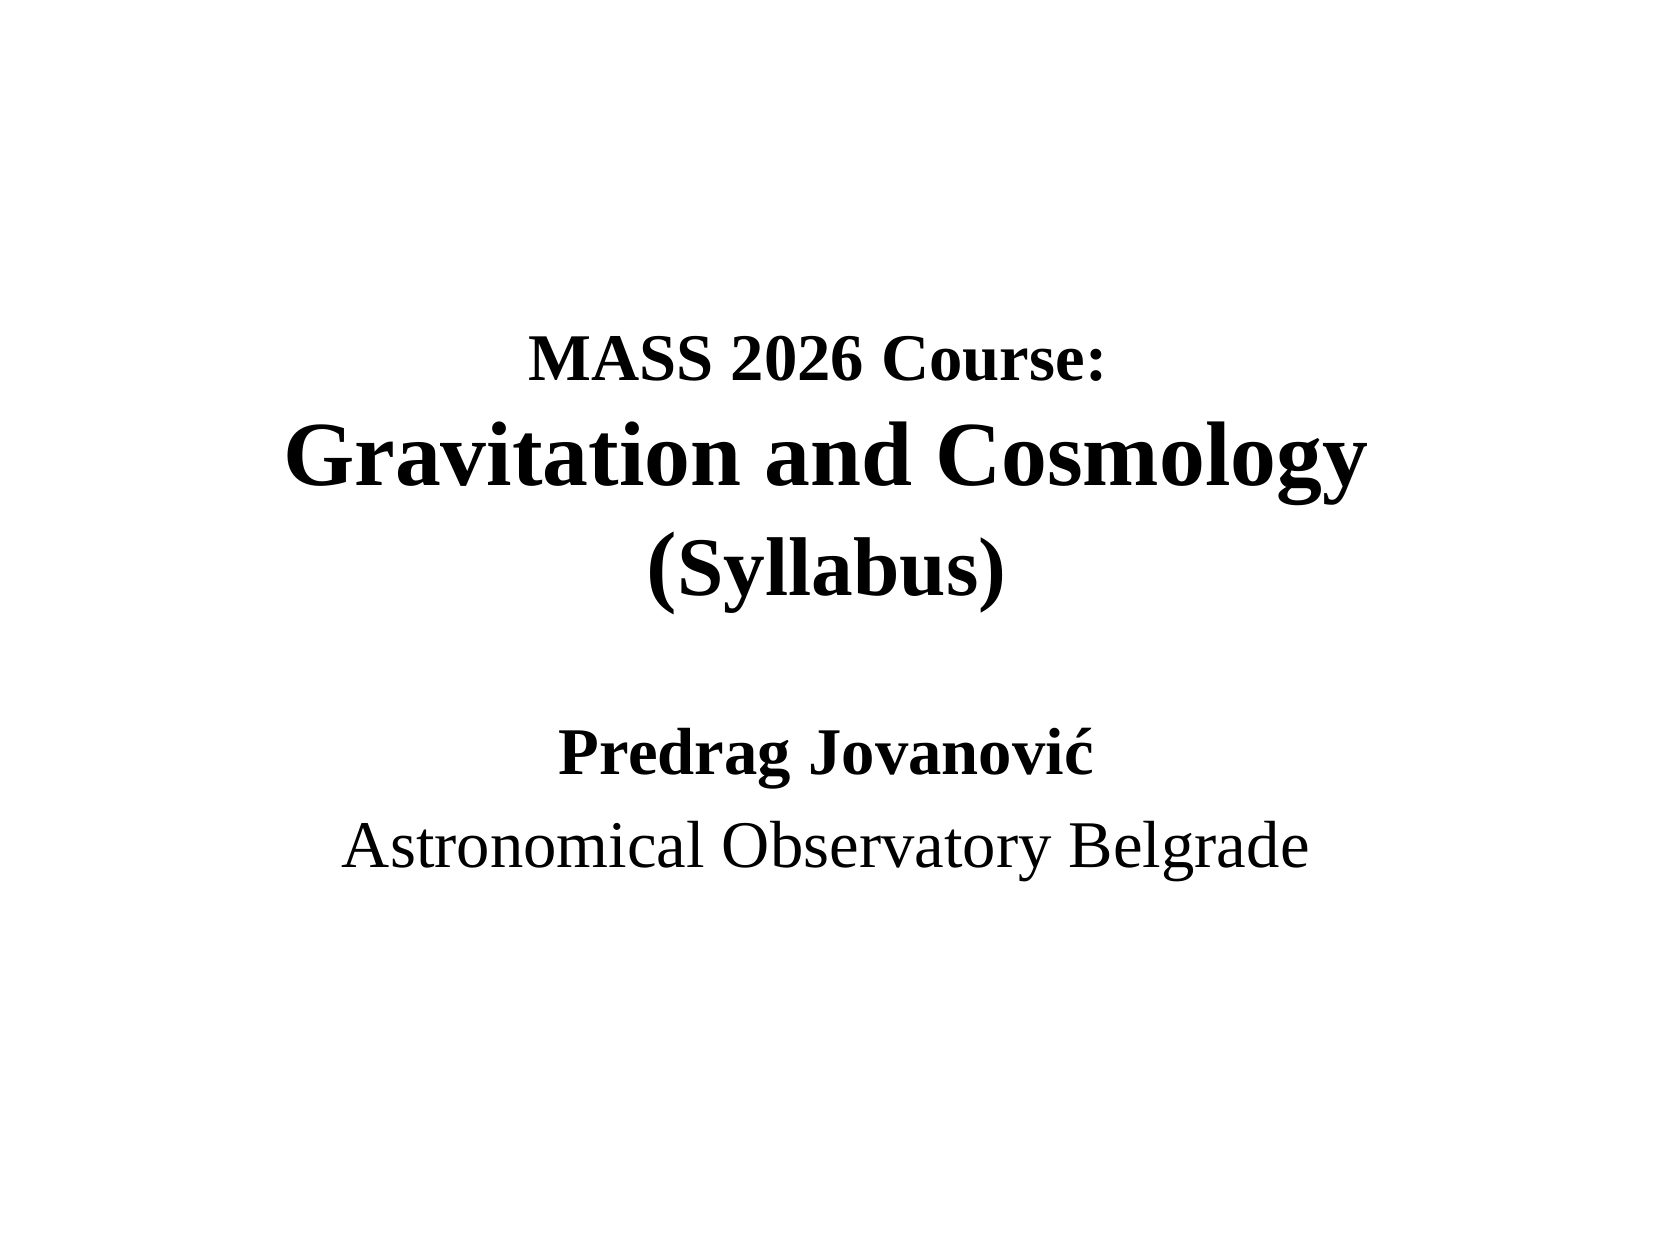

# MASS 2026 Course: Gravitation and Cosmology (Syllabus)
Predrag Jovanović
Astronomical Observatory Belgrade